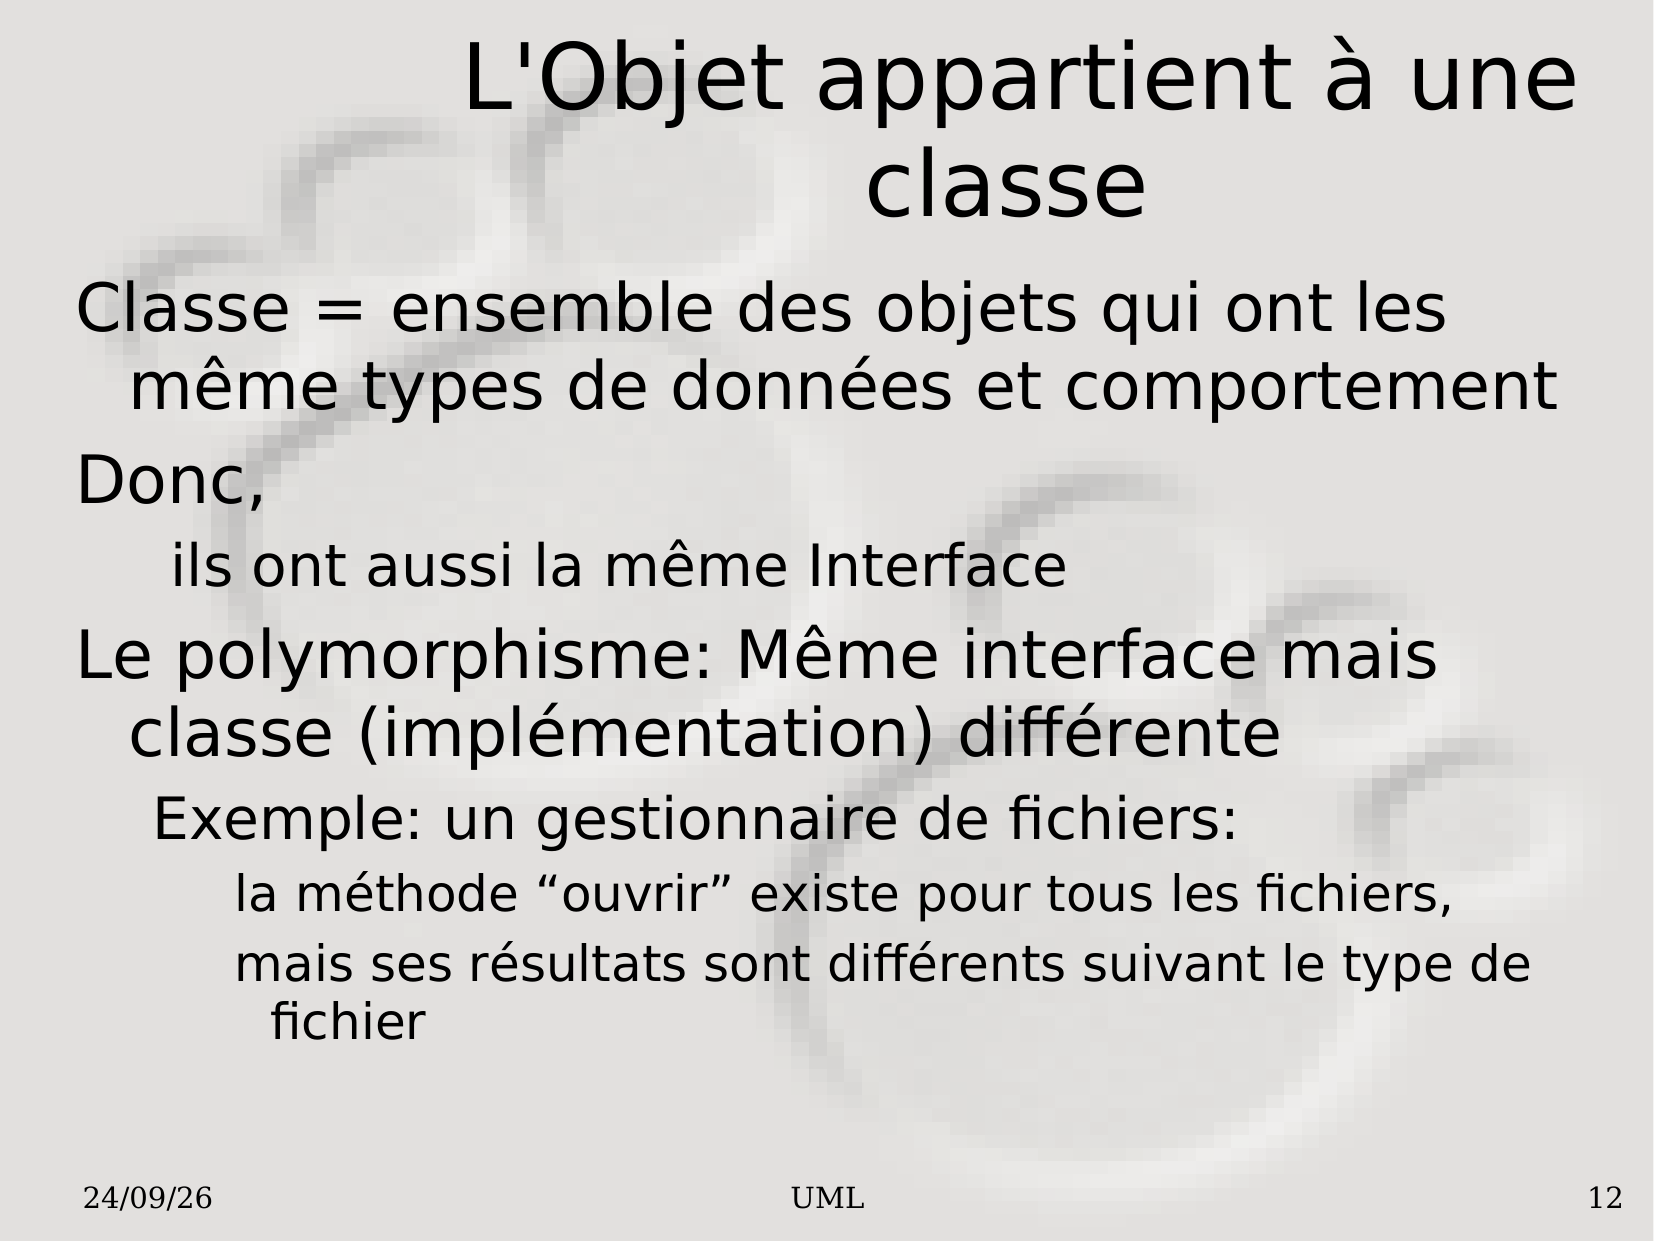

# L'Objet appartient à une classe
Classe = ensemble des objets qui ont les même types de données et comportement
Donc,
 ils ont aussi la même Interface
Le polymorphisme: Même interface mais classe (implémentation) différente
Exemple: un gestionnaire de fichiers:
la méthode “ouvrir” existe pour tous les fichiers,
mais ses résultats sont différents suivant le type de fichier
UML
12